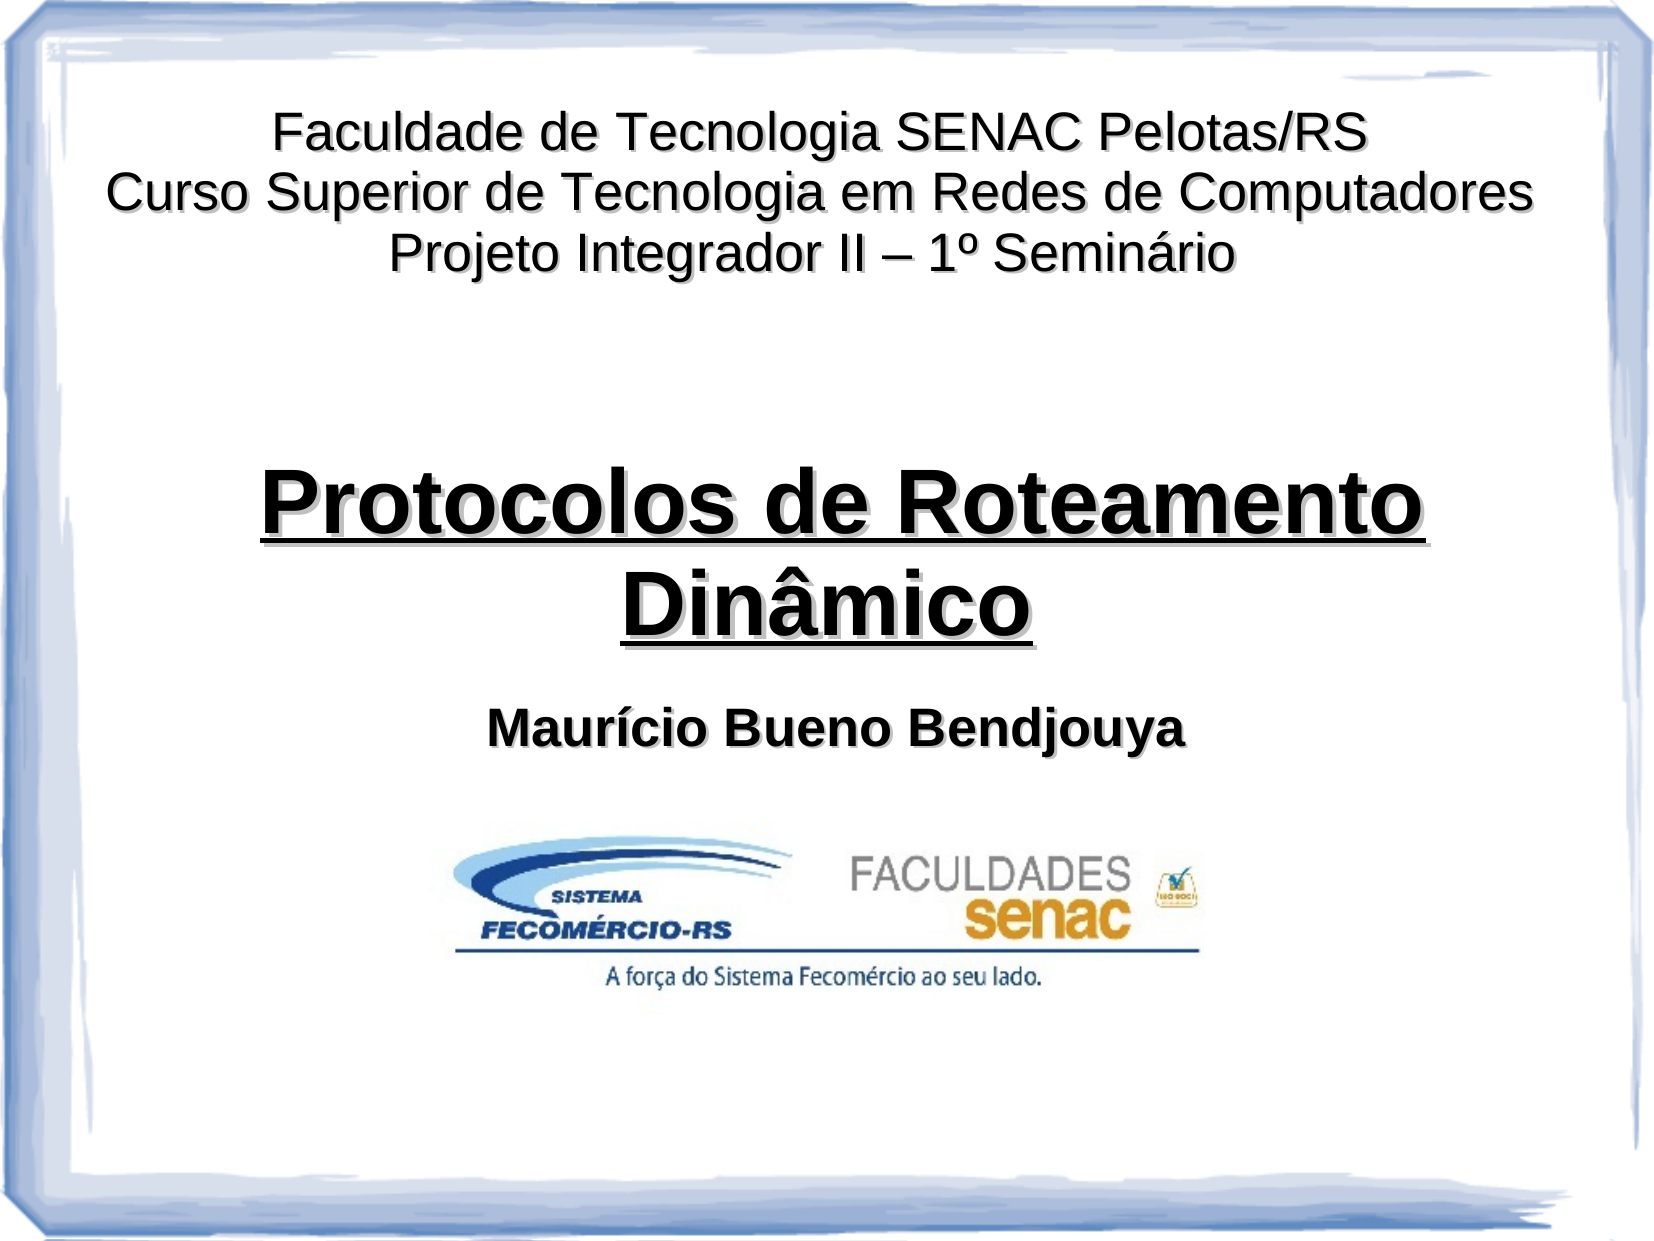

# Faculdade de Tecnologia SENAC Pelotas/RS Curso Superior de Tecnologia em Redes de Computadores Projeto Integrador II – 1º Seminário
Protocolos de Roteamento Dinâmico
Maurício Bueno Bendjouya